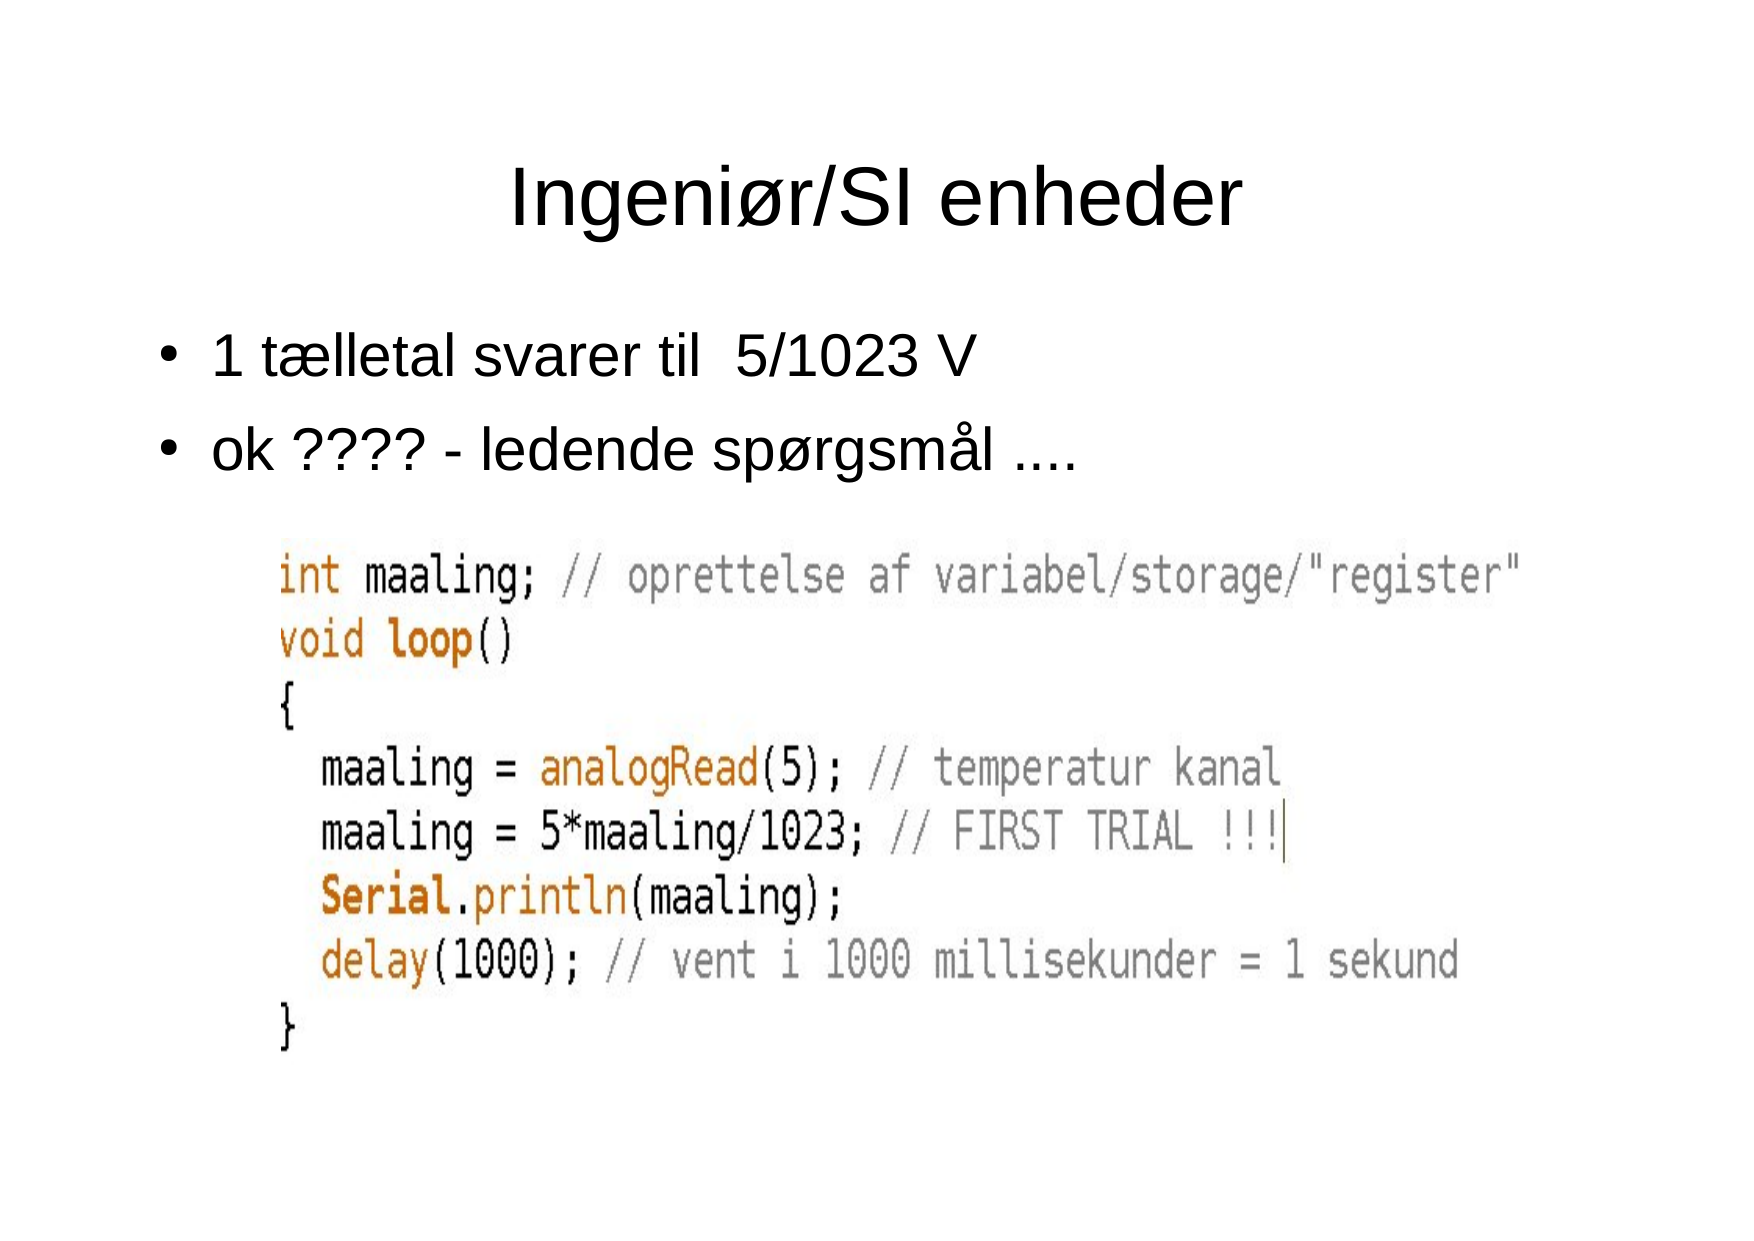

# Ingeniør/SI enheder
1 tælletal svarer til 5/1023 V
ok ???? - ledende spørgsmål ....
21